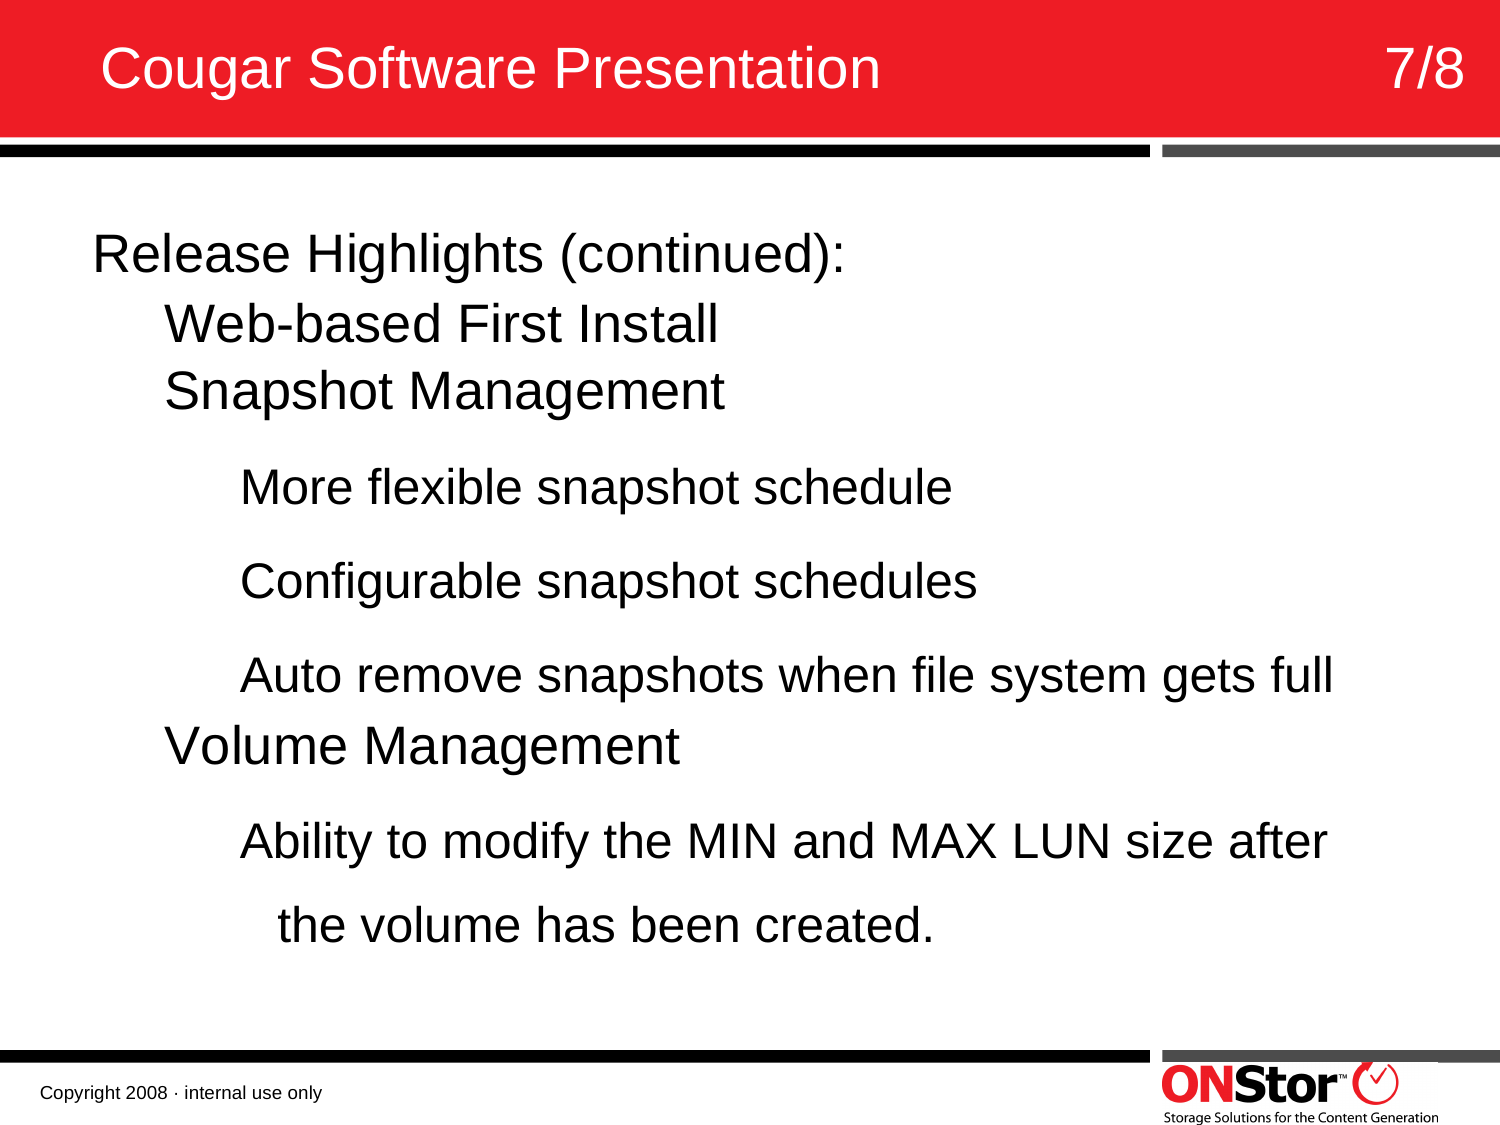

# Cougar Software Presentation 7/8
Release Highlights (continued):
Web-based First Install
Snapshot Management
More flexible snapshot schedule
Configurable snapshot schedules
Auto remove snapshots when file system gets full
Volume Management
Ability to modify the MIN and MAX LUN size after the volume has been created.